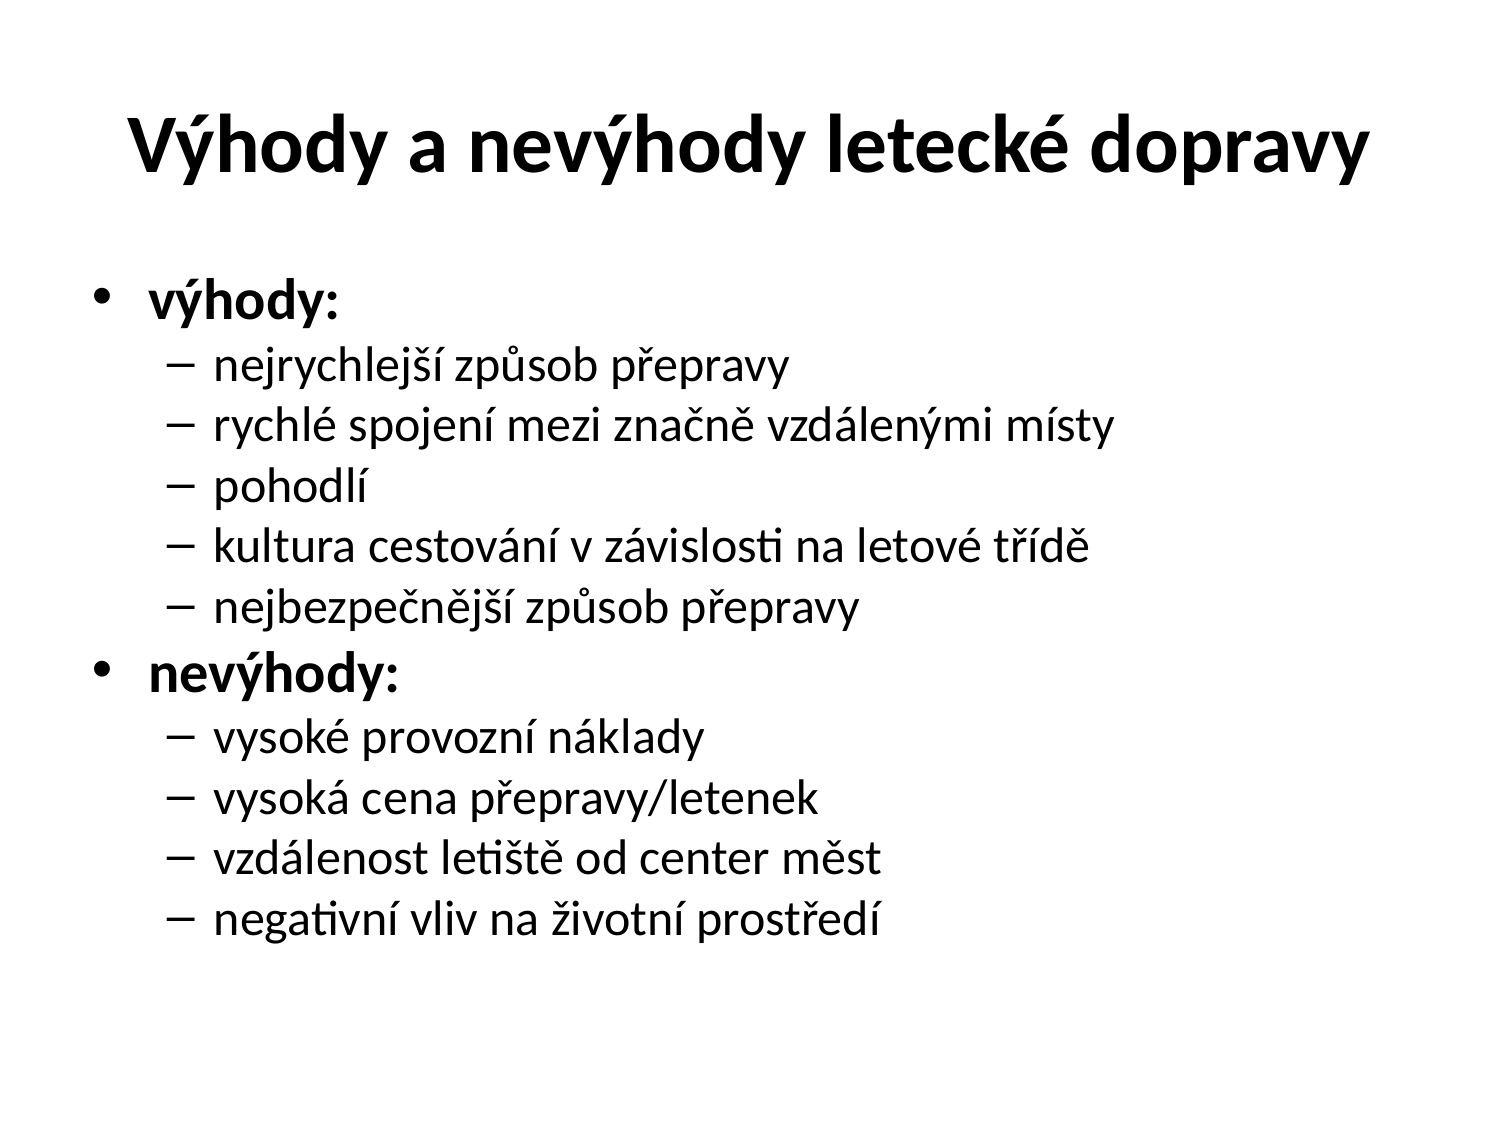

# Výhody a nevýhody letecké dopravy
výhody:
nejrychlejší způsob přepravy
rychlé spojení mezi značně vzdálenými místy
pohodlí
kultura cestování v závislosti na letové třídě
nejbezpečnější způsob přepravy
nevýhody:
vysoké provozní náklady
vysoká cena přepravy/letenek
vzdálenost letiště od center měst
negativní vliv na životní prostředí